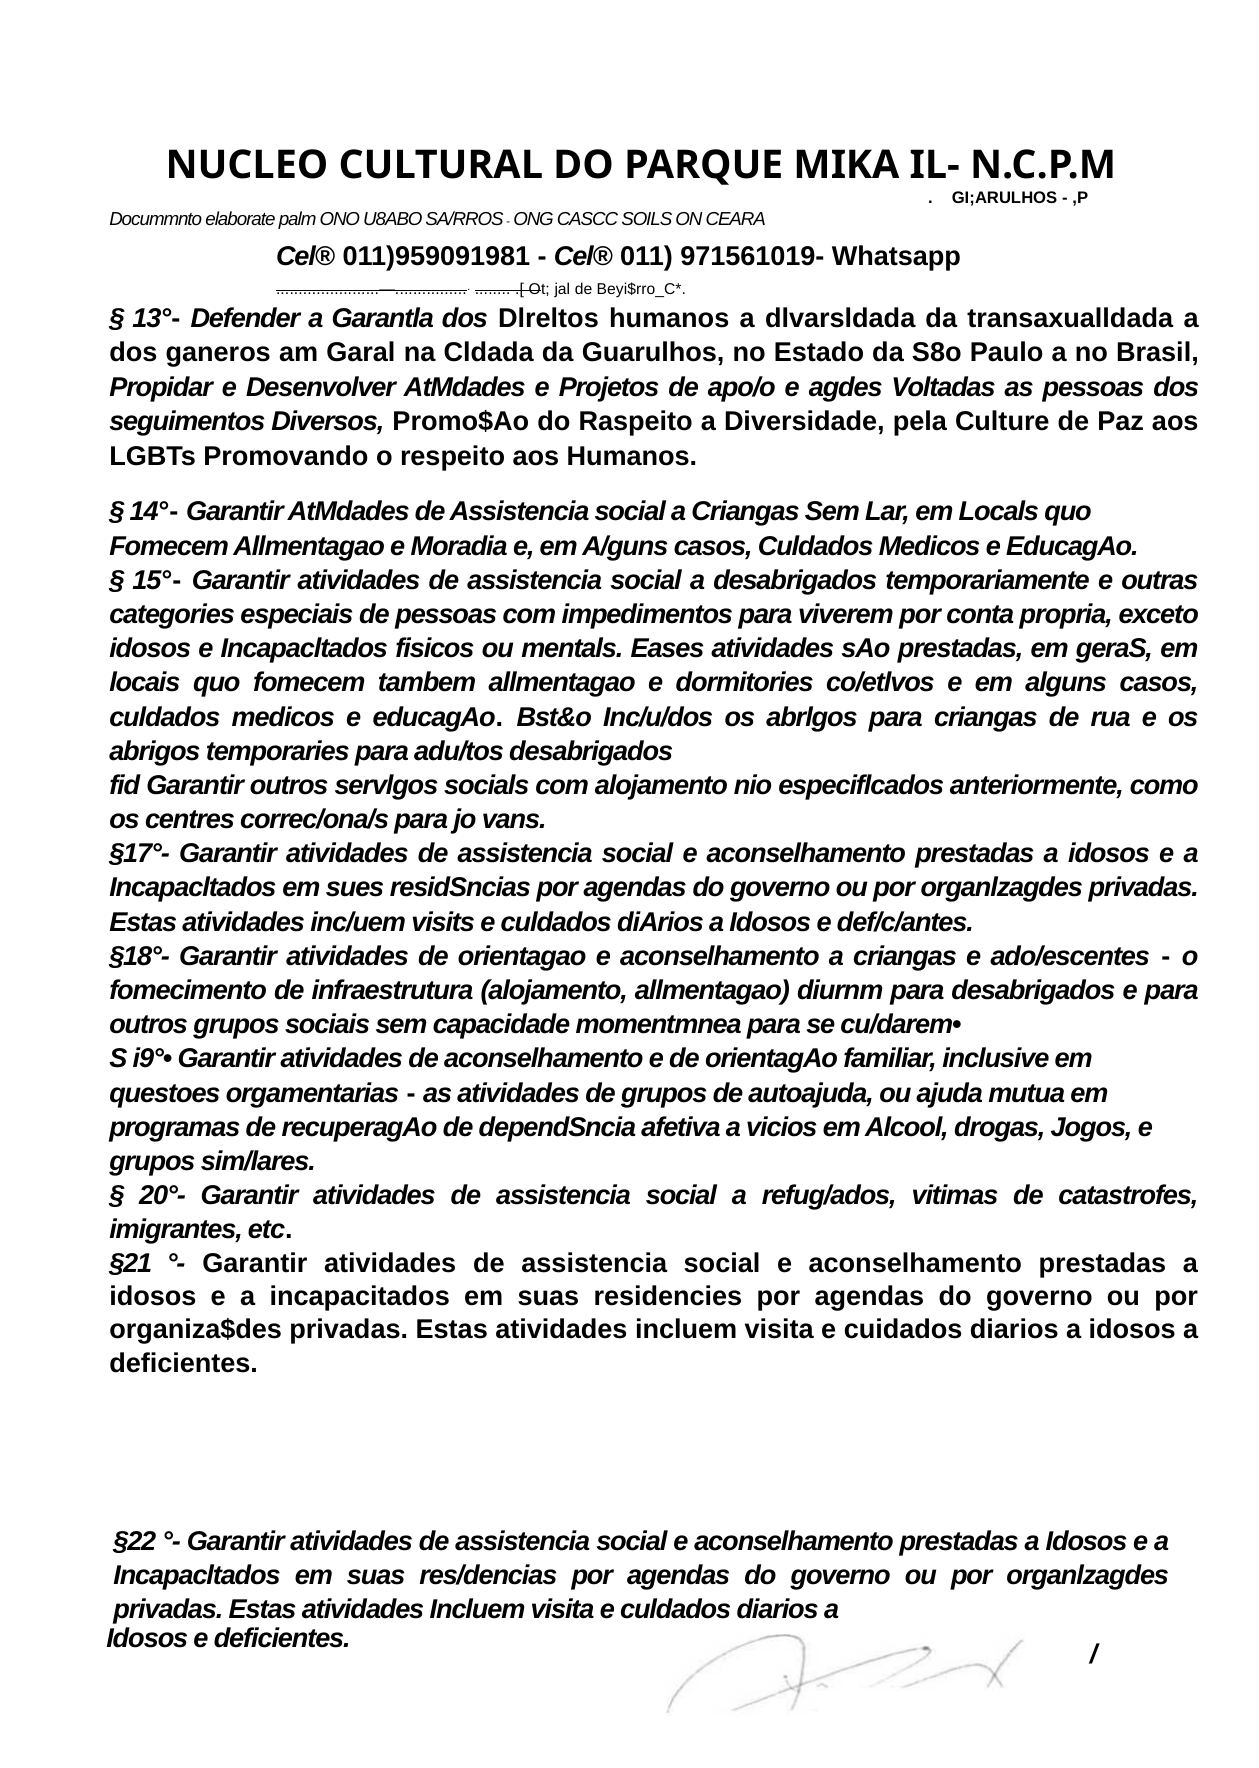

NUCLEO CULTURAL DO PARQUE MIKA IL- N.C.P.M
. Gi;aRULHOS - ,P
Docummnto elaborate palm ONO U8ABO SA/RROS - ONG CASCC SOILS ON CEARA
Cel® 011)959091981 - Cel® 011) 971561019- Whatsapp
.......................—................. ........ .[ Ot; jal de Beyi$rro_C*.
§ 13°- Defender a Garantla dos Dlreltos humanos a dlvarsldada da transaxualldada a dos ganeros am Garal na Cldada da Guarulhos, no Estado da S8o Paulo a no Brasil, Propidar e Desenvolver AtMdades e Projetos de apo/o e agdes Voltadas as pessoas dos seguimentos Diversos, Promo$Ao do Raspeito a Diversidade, pela Culture de Paz aos LGBTs Promovando o respeito aos Humanos.
§ 14°- Garantir AtMdades de Assistencia social a Criangas Sem Lar, em Locals quo Fomecem Allmentagao e Moradia e, em A/guns casos, Culdados Medicos e EducagAo.
§ 15°- Garantir atividades de assistencia social a desabrigados temporariamente e outras categories especiais de pessoas com impedimentos para viverem por conta propria, exceto idosos e Incapacltados fisicos ou mentals. Eases atividades sAo prestadas, em geraS, em locais quo fomecem tambem allmentagao e dormitories co/etlvos e em alguns casos, culdados medicos e educagAo. Bst&o Inc/u/dos os abrlgos para criangas de rua e os abrigos temporaries para adu/tos desabrigados
fid Garantir outros servlgos socials com alojamento nio especiflcados anteriormente, como os centres correc/ona/s para jo vans.
§17°- Garantir atividades de assistencia social e aconselhamento prestadas a idosos e a Incapacltados em sues residSncias por agendas do governo ou por organlzagdes privadas. Estas atividades inc/uem visits e culdados diArios a Idosos e def/c/antes.
§18°- Garantir atividades de orientagao e aconselhamento a criangas e ado/escentes - o fomecimento de infraestrutura (alojamento, allmentagao) diurnm para desabrigados e para outros grupos sociais sem capacidade momentmnea para se cu/darem•
S i9°• Garantir atividades de aconselhamento e de orientagAo familiar, inclusive em questoes orgamentarias - as atividades de grupos de autoajuda, ou ajuda mutua em programas de recuperagAo de dependSncia afetiva a vicios em Alcool, drogas, Jogos, e grupos sim/lares.
§ 20°- Garantir atividades de assistencia social a refug/ados, vitimas de catastrofes, imigrantes, etc.
§21 °- Garantir atividades de assistencia social e aconselhamento prestadas a idosos e a incapacitados em suas residencies por agendas do governo ou por organiza$des privadas. Estas atividades incluem visita e cuidados diarios a idosos a deficientes.
§22 °- Garantir atividades de assistencia social e aconselhamento prestadas a Idosos e a Incapacltados em suas res/dencias por agendas do governo ou por organlzagdes privadas. Estas atividades Incluem visita e culdados diarios a
Idosos e deficientes.
/